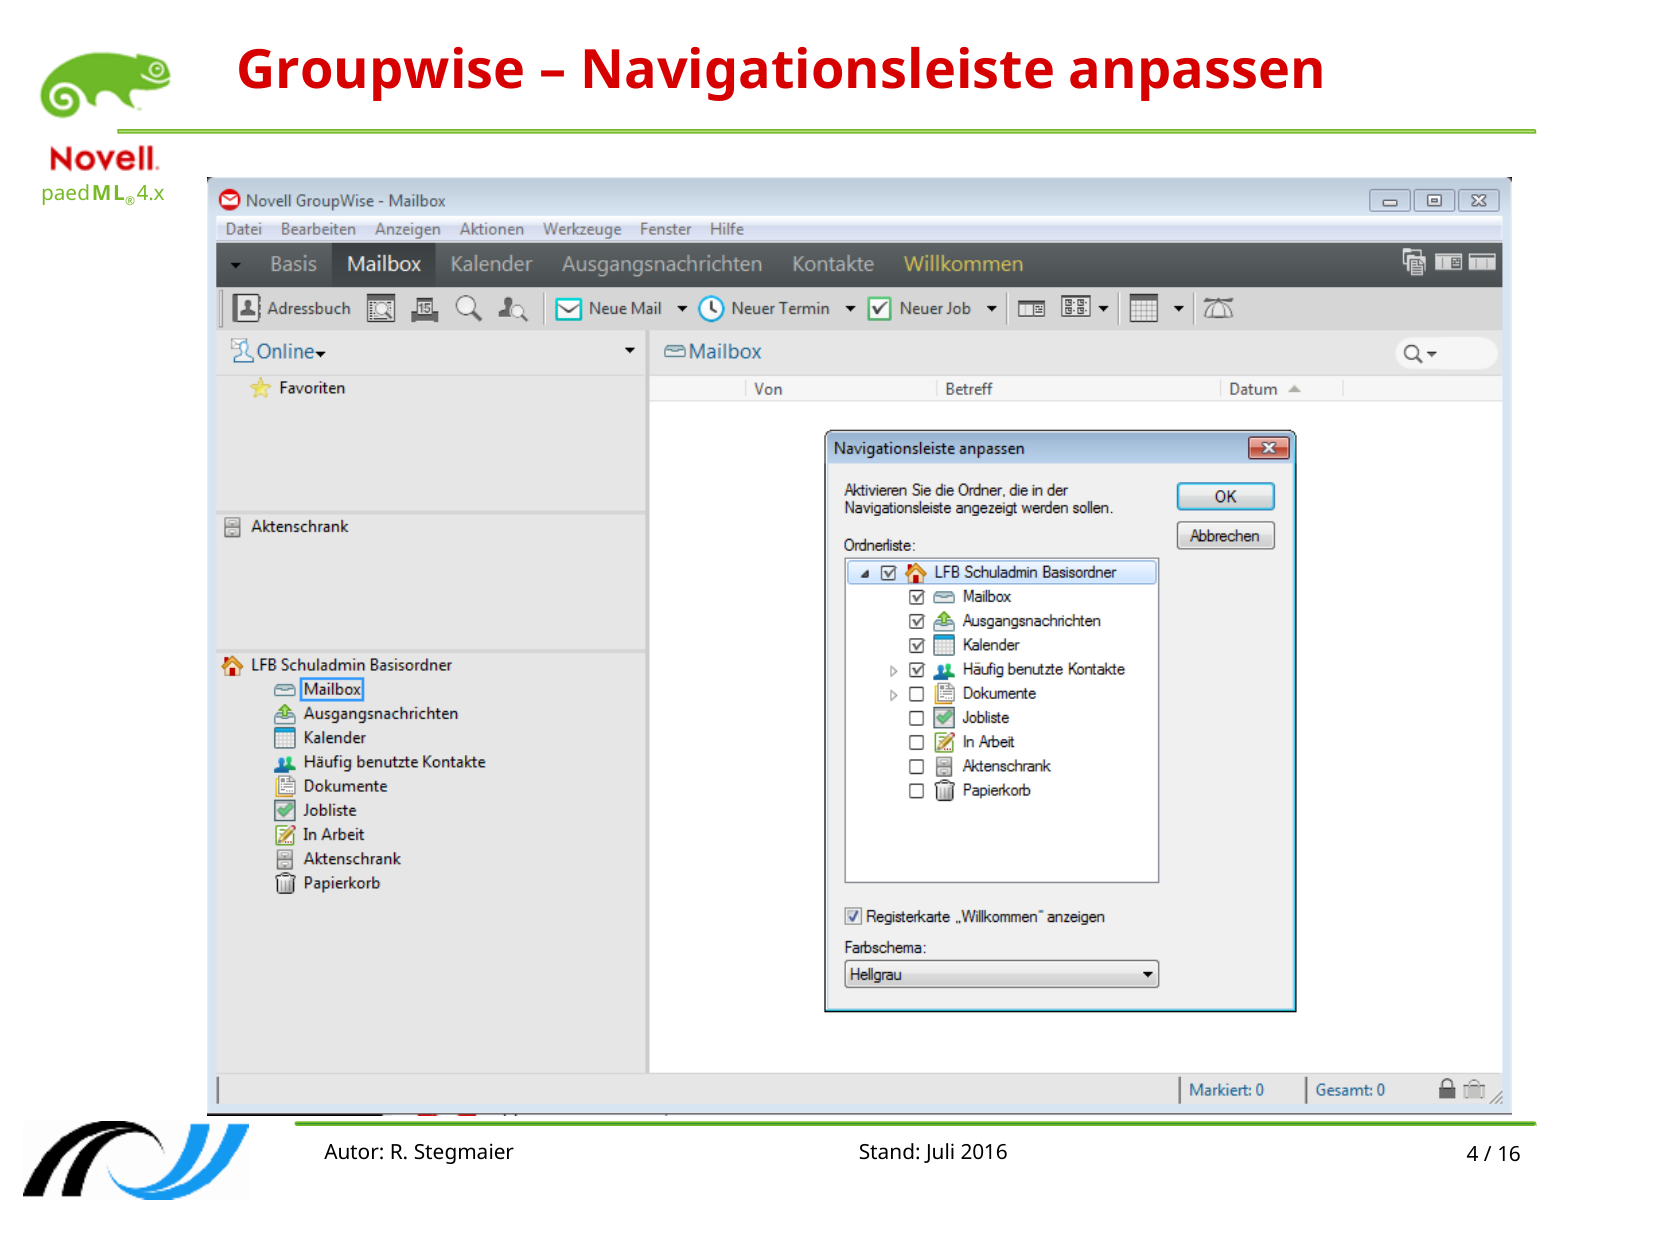

# Groupwise – Navigationsleiste anpassen
Autor: R. Stegmaier
Juli 2016
4